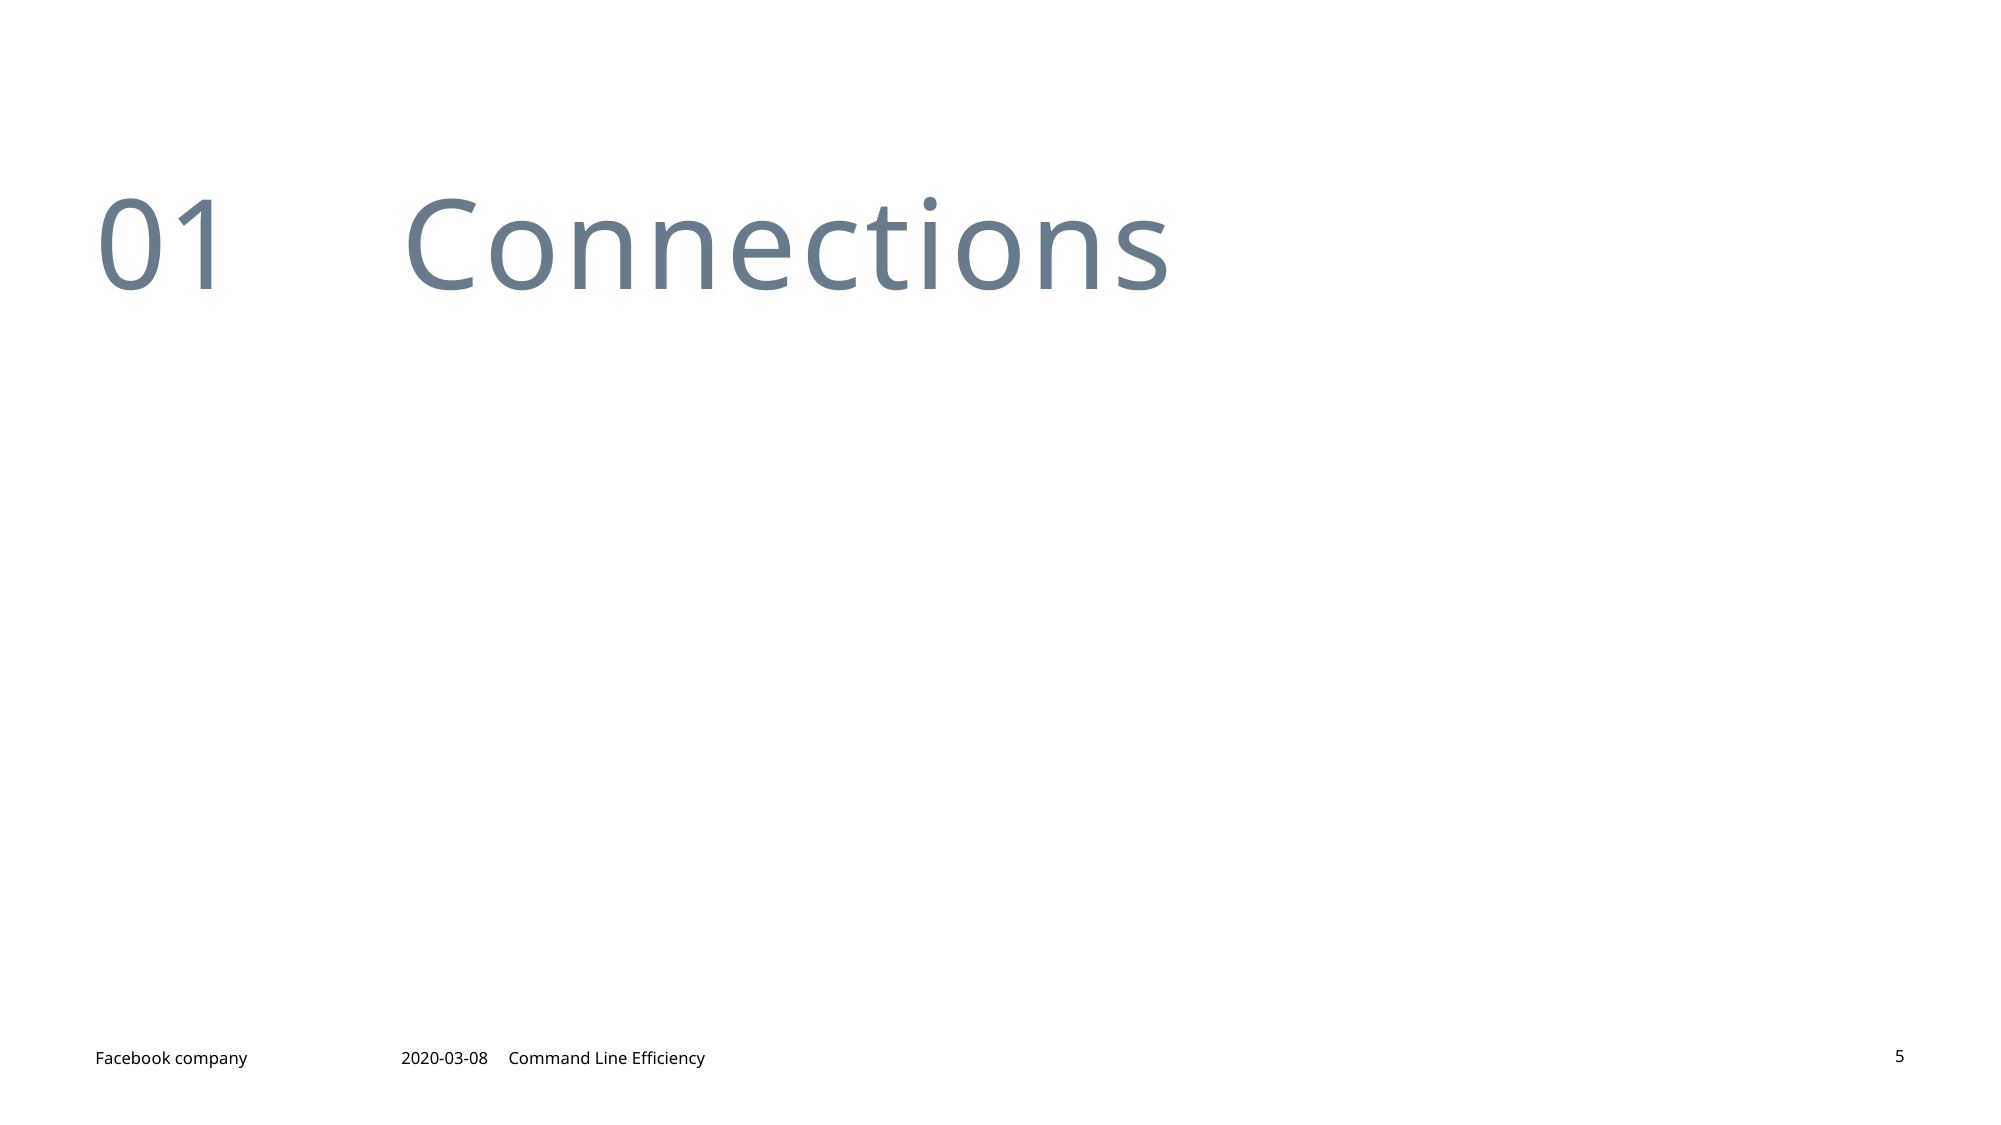

Connections
# 01
2020-03-08
Command Line Efficiency